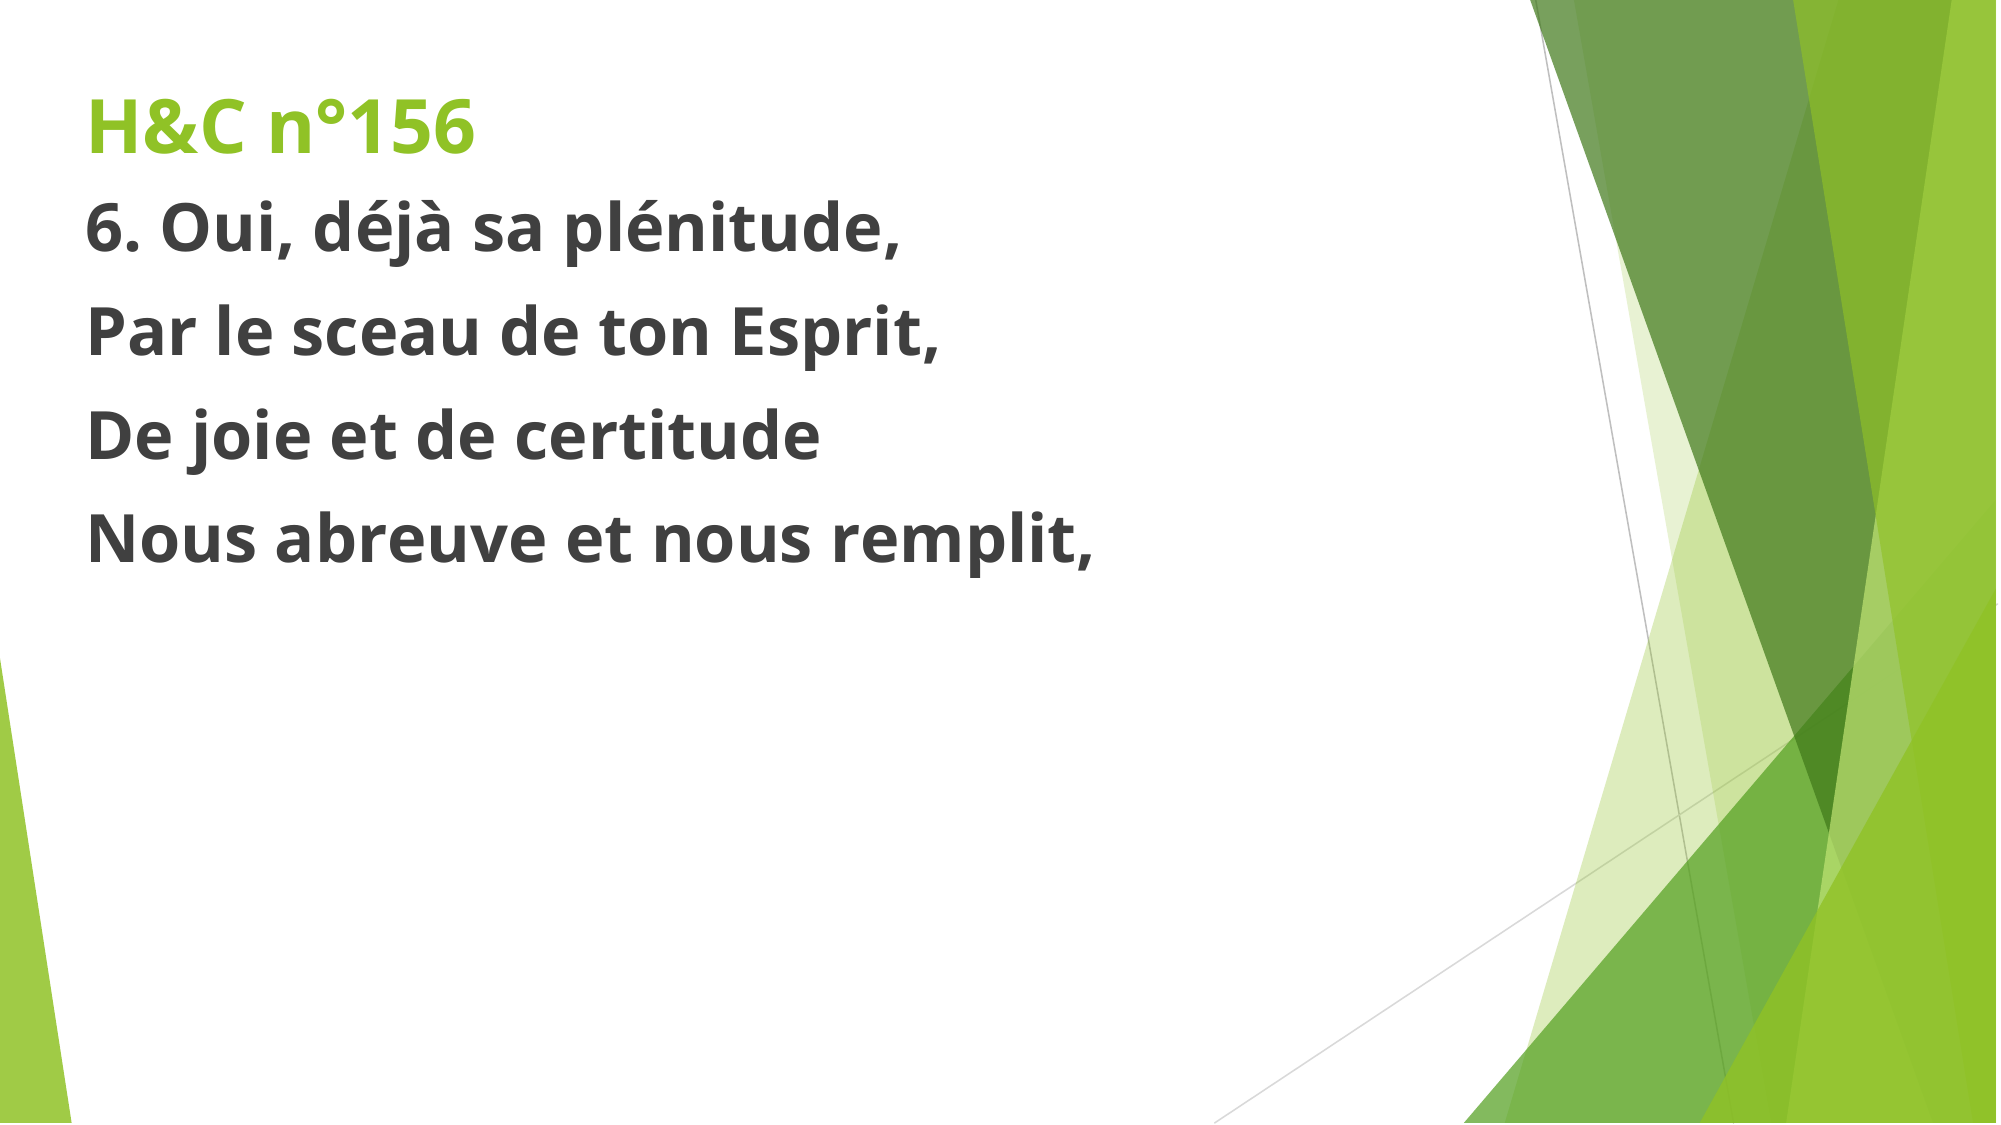

H&C n°156
6. Oui, déjà sa plénitude,
Par le sceau de ton Esprit,
De joie et de certitude
Nous abreuve et nous remplit,